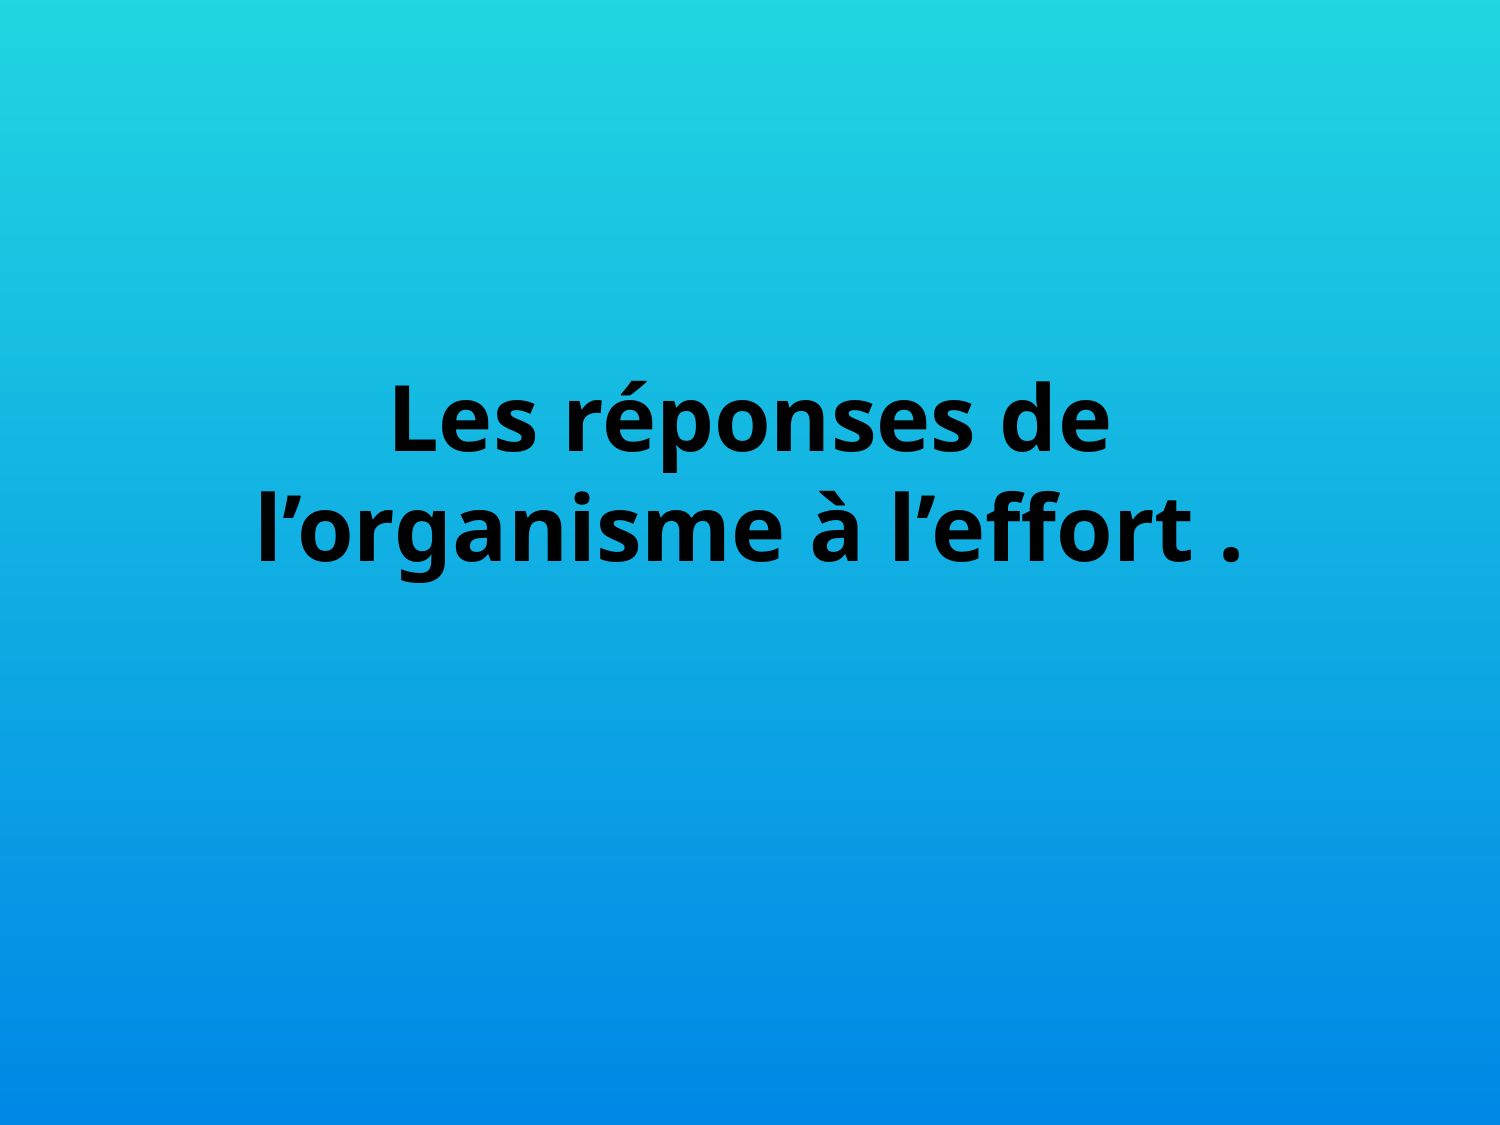

# Les réponses de l’organisme à l’effort .